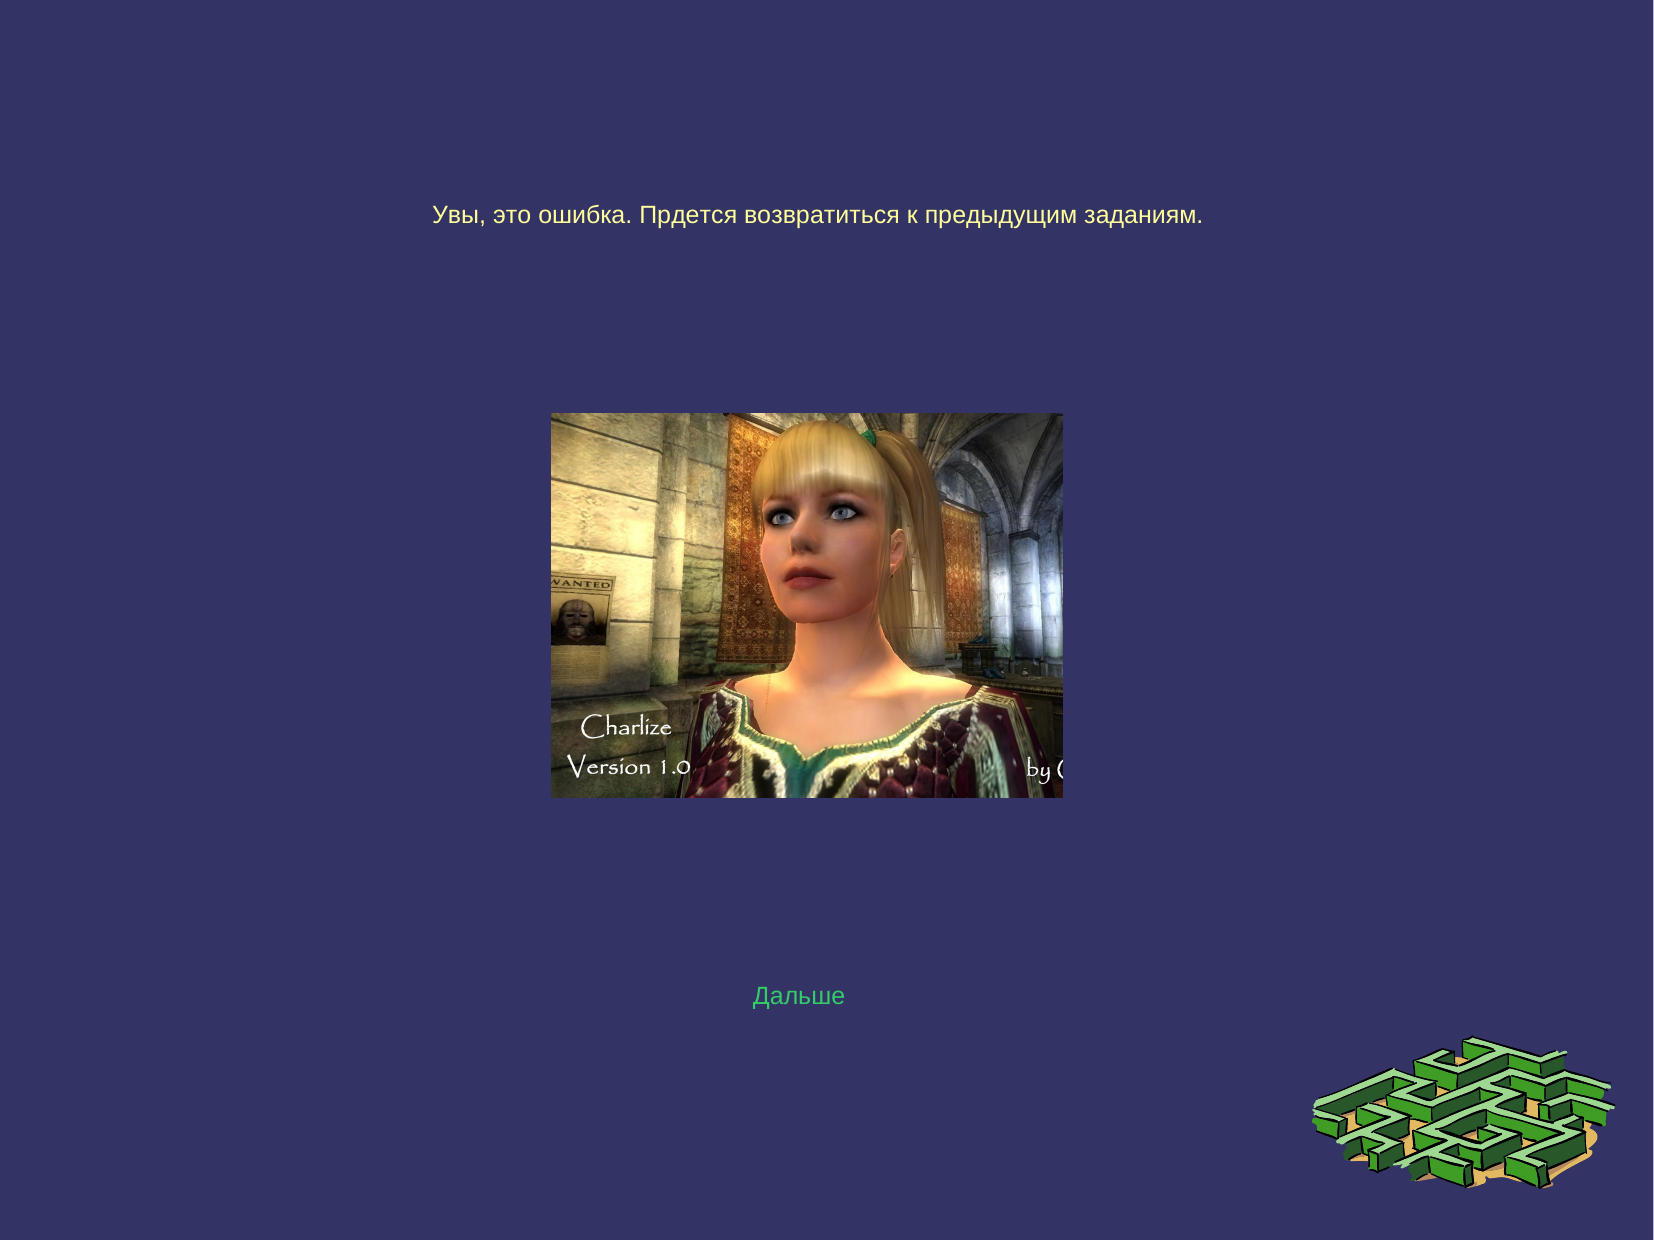

Увы, это ошибка. Прдется возвратиться к предыдущим заданиям.
Дальше